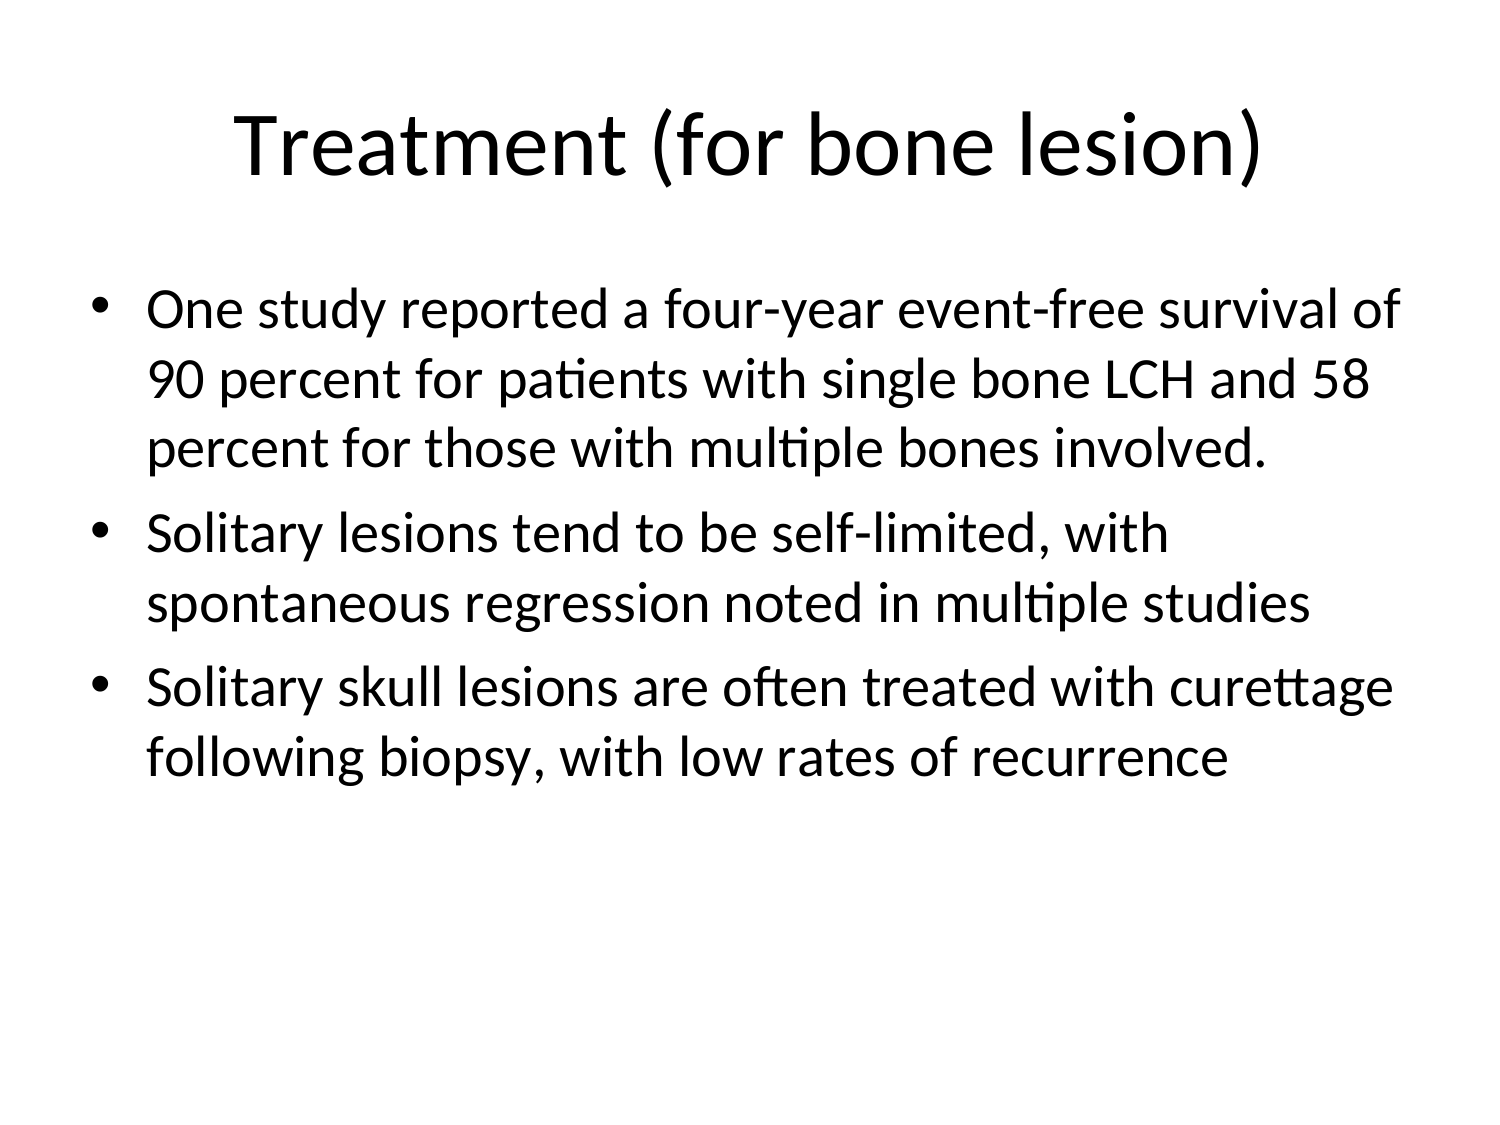

# Treatment (for bone lesion)
One study reported a four-year event-free survival of 90 percent for patients with single bone LCH and 58 percent for those with multiple bones involved.
Solitary lesions tend to be self-limited, with spontaneous regression noted in multiple studies
Solitary skull lesions are often treated with curettage following biopsy, with low rates of recurrence